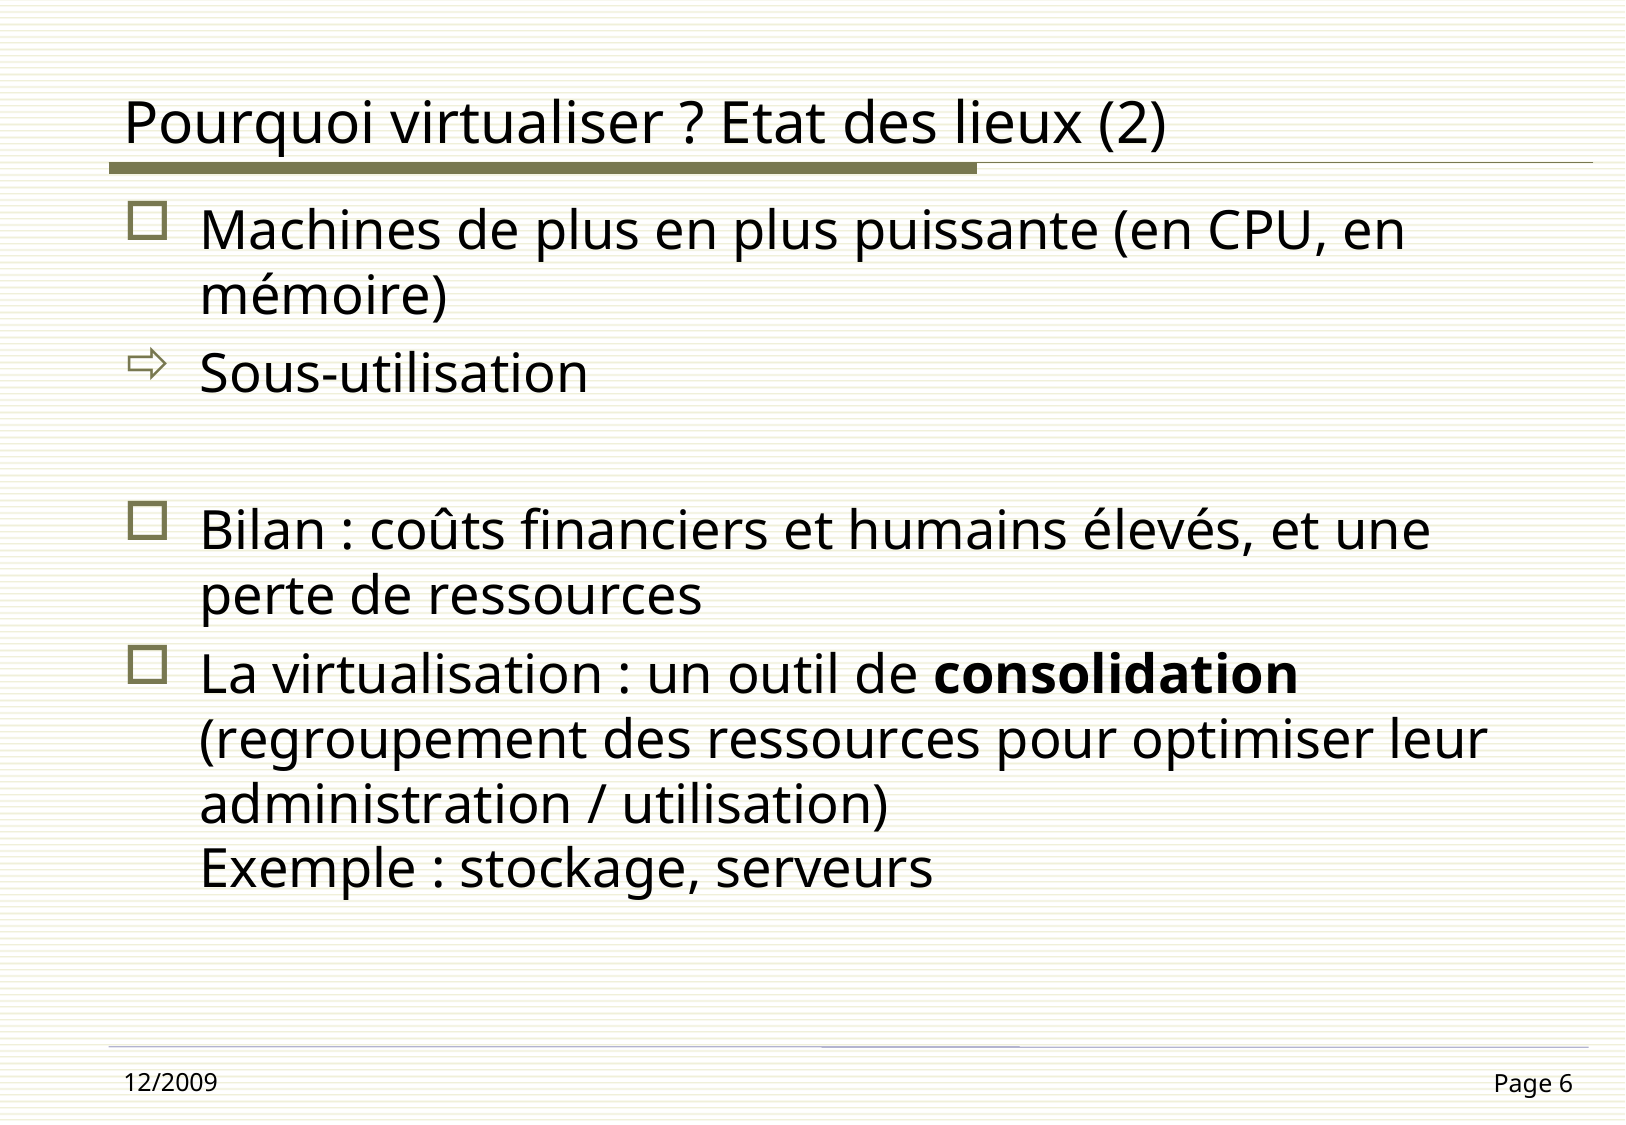

# Pourquoi virtualiser ? Etat des lieux (2)‏
Machines de plus en plus puissante (en CPU, en mémoire)‏
Sous-utilisation
Bilan : coûts financiers et humains élevés, et une perte de ressources
La virtualisation : un outil de consolidation (regroupement des ressources pour optimiser leur administration / utilisation)
Exemple : stockage, serveurs
6